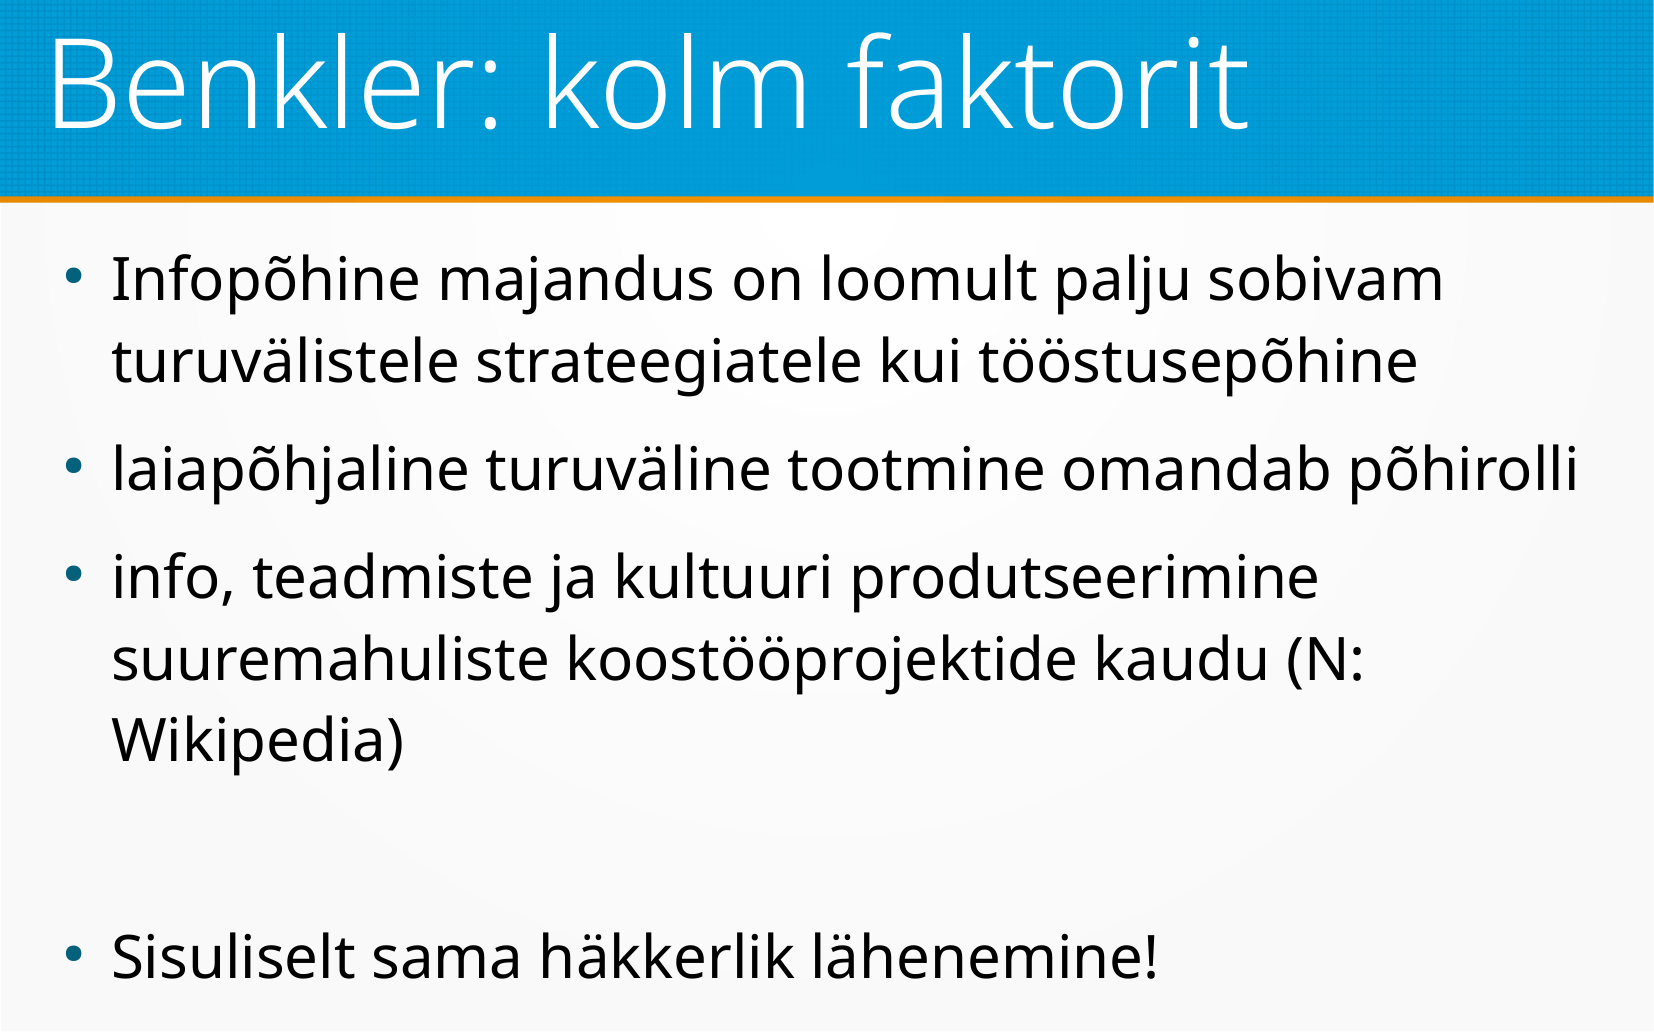

# Benkler: kolm faktorit
Infopõhine majandus on loomult palju sobivam turuvälistele strateegiatele kui tööstusepõhine
laiapõhjaline turuväline tootmine omandab põhirolli
info, teadmiste ja kultuuri produtseerimine suuremahuliste koostööprojektide kaudu (N: Wikipedia)
Sisuliselt sama häkkerlik lähenemine!